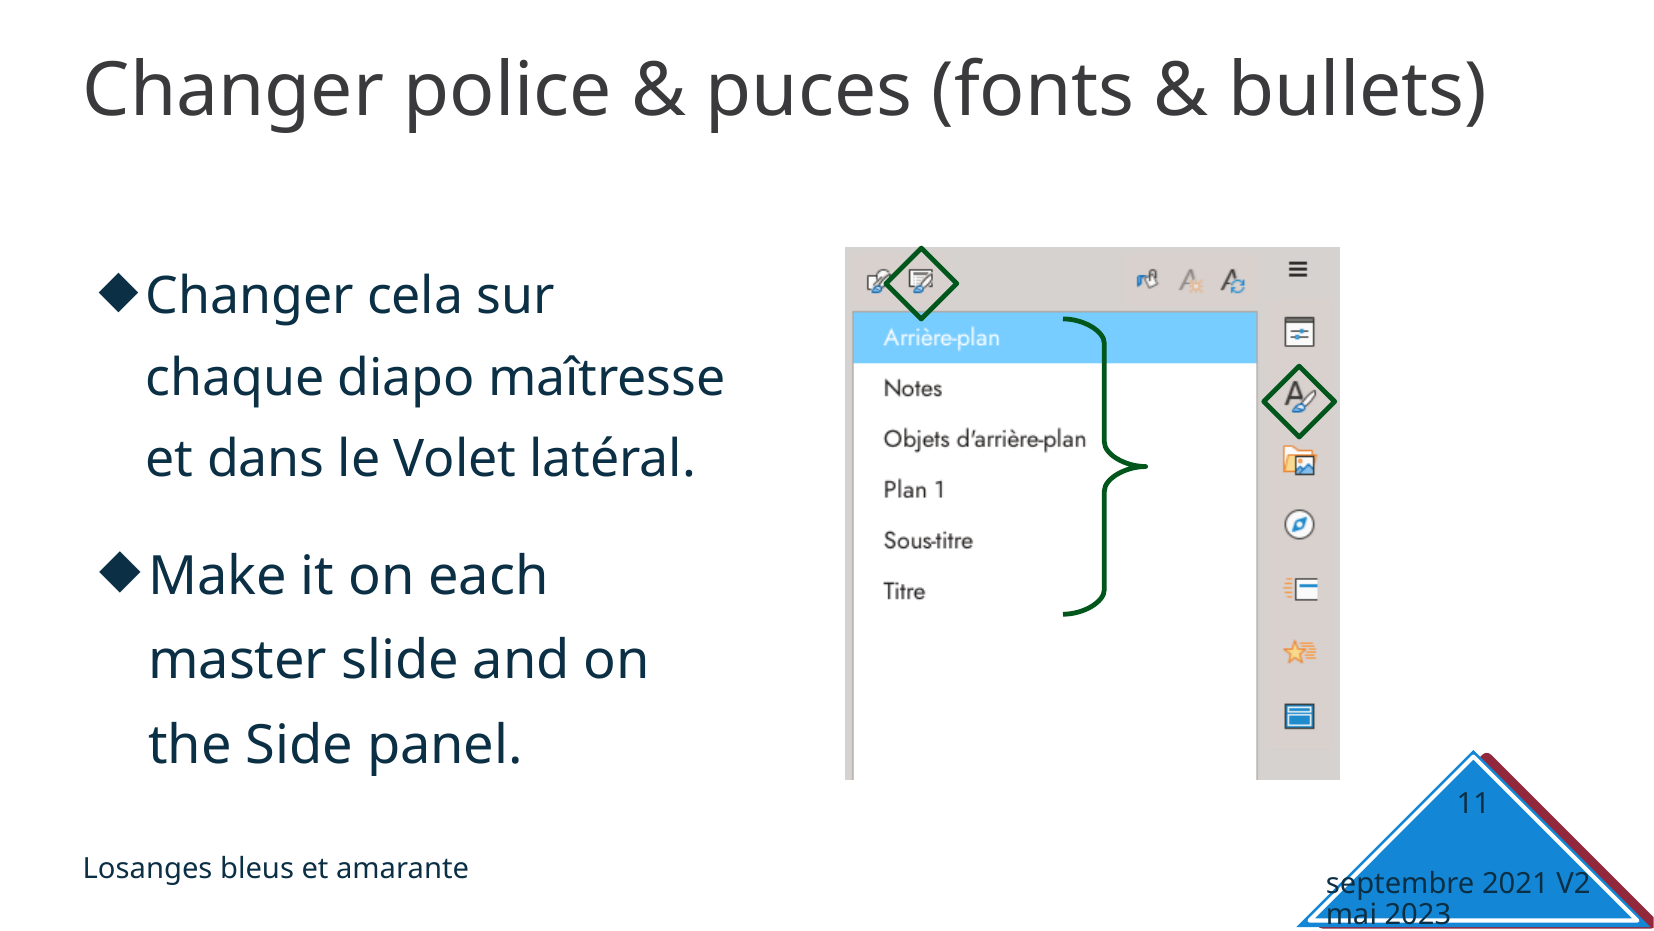

# Changer police & puces (fonts & bullets)
Changer cela sur chaque diapo maîtresse et dans le Volet latéral.
Make it on each master slide and on the Side panel.
11
Losanges bleus et amarante
septembre 2021 V2 mai 2023